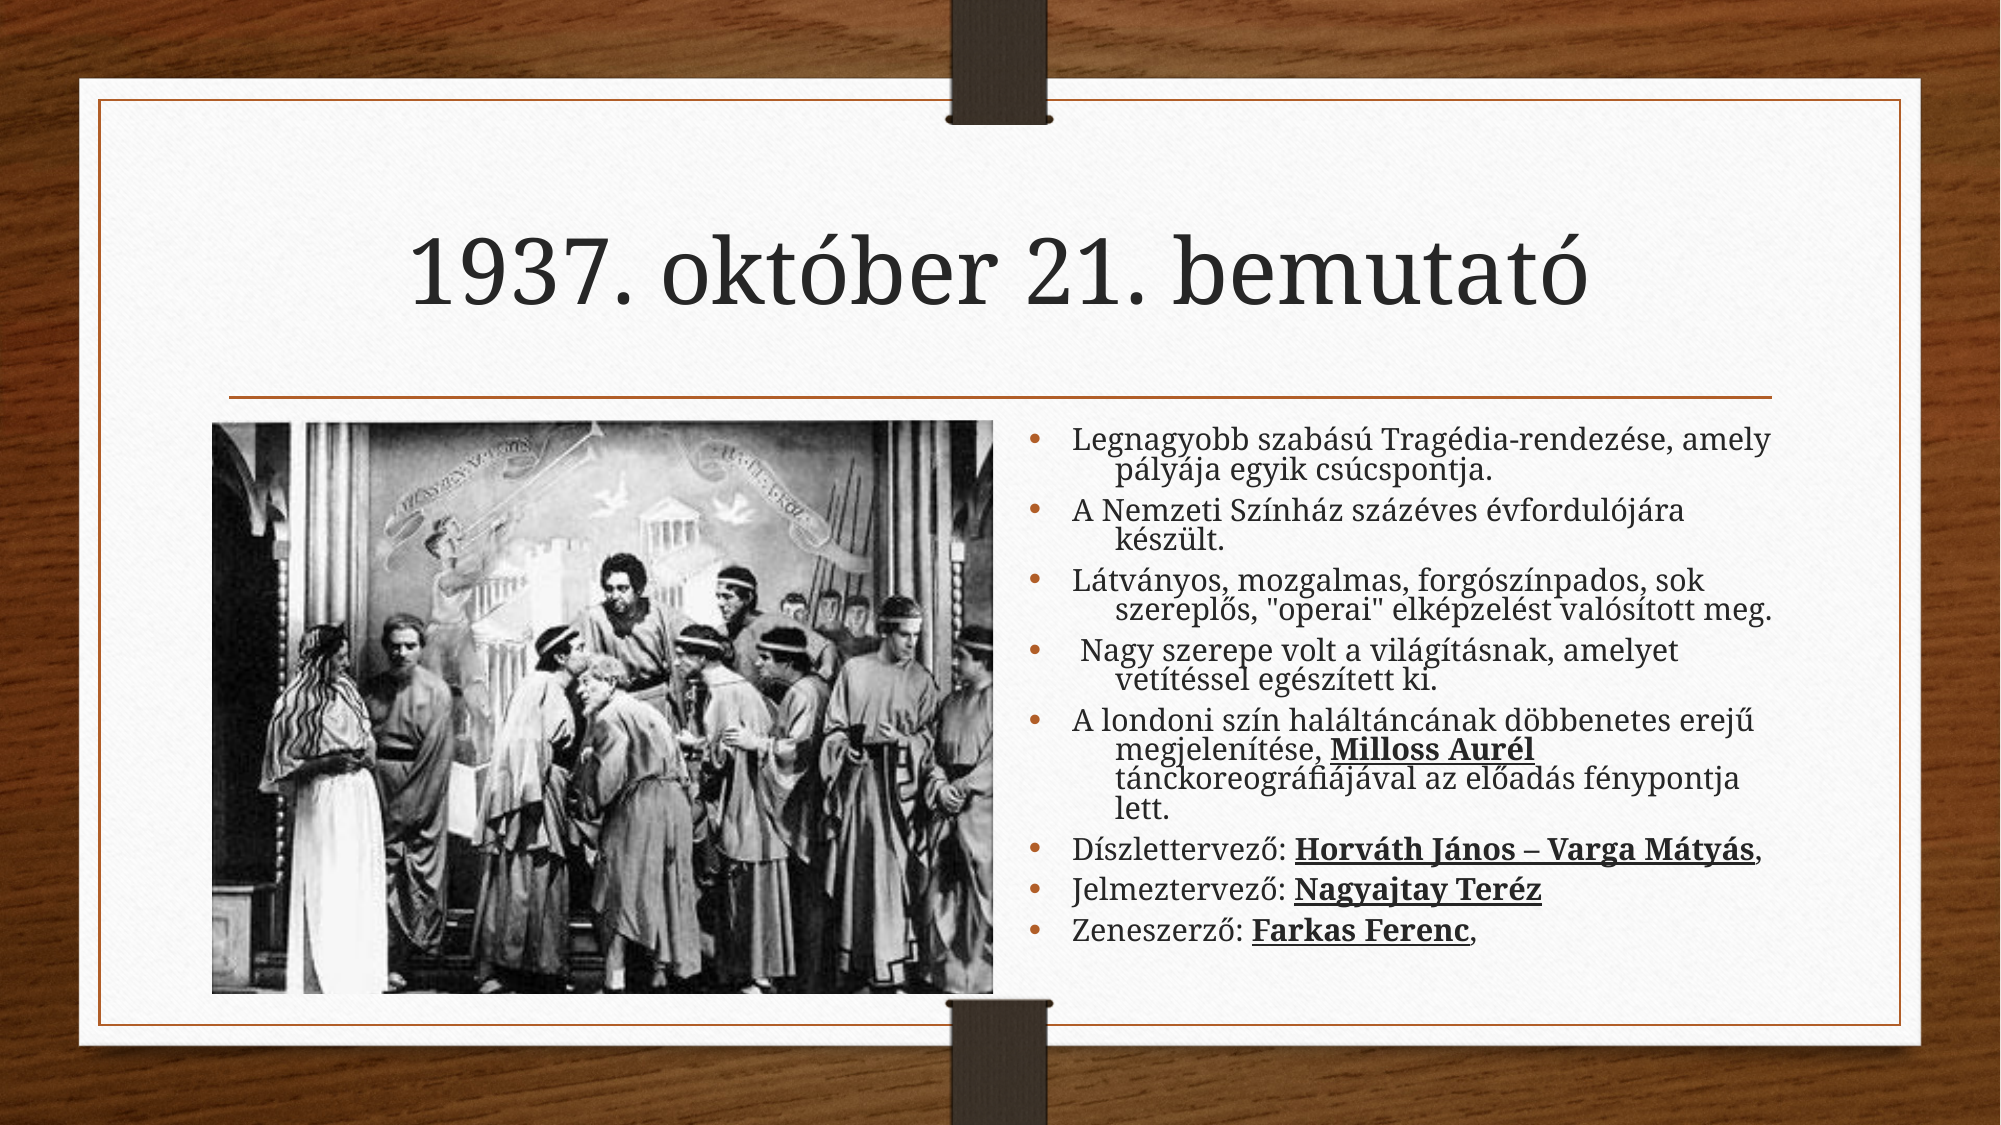

# 1937. október 21. bemutató
Legnagyobb szabású Tragédia-rendezése, amely pályája egyik csúcspontja.
A Nemzeti Színház százéves évfordulójára készült.
Látványos, mozgalmas, forgószínpados, sok szereplős, "operai" elképzelést valósított meg.
 Nagy szerepe volt a világításnak, amelyet vetítéssel egészített ki.
A londoni szín haláltáncának döbbenetes erejű megjelenítése, Milloss Aurél tánckoreográfiájával az előadás fénypontja lett.
Díszlettervező: Horváth János – Varga Mátyás,
Jelmeztervező: Nagyajtay Teréz
Zeneszerző: Farkas Ferenc,